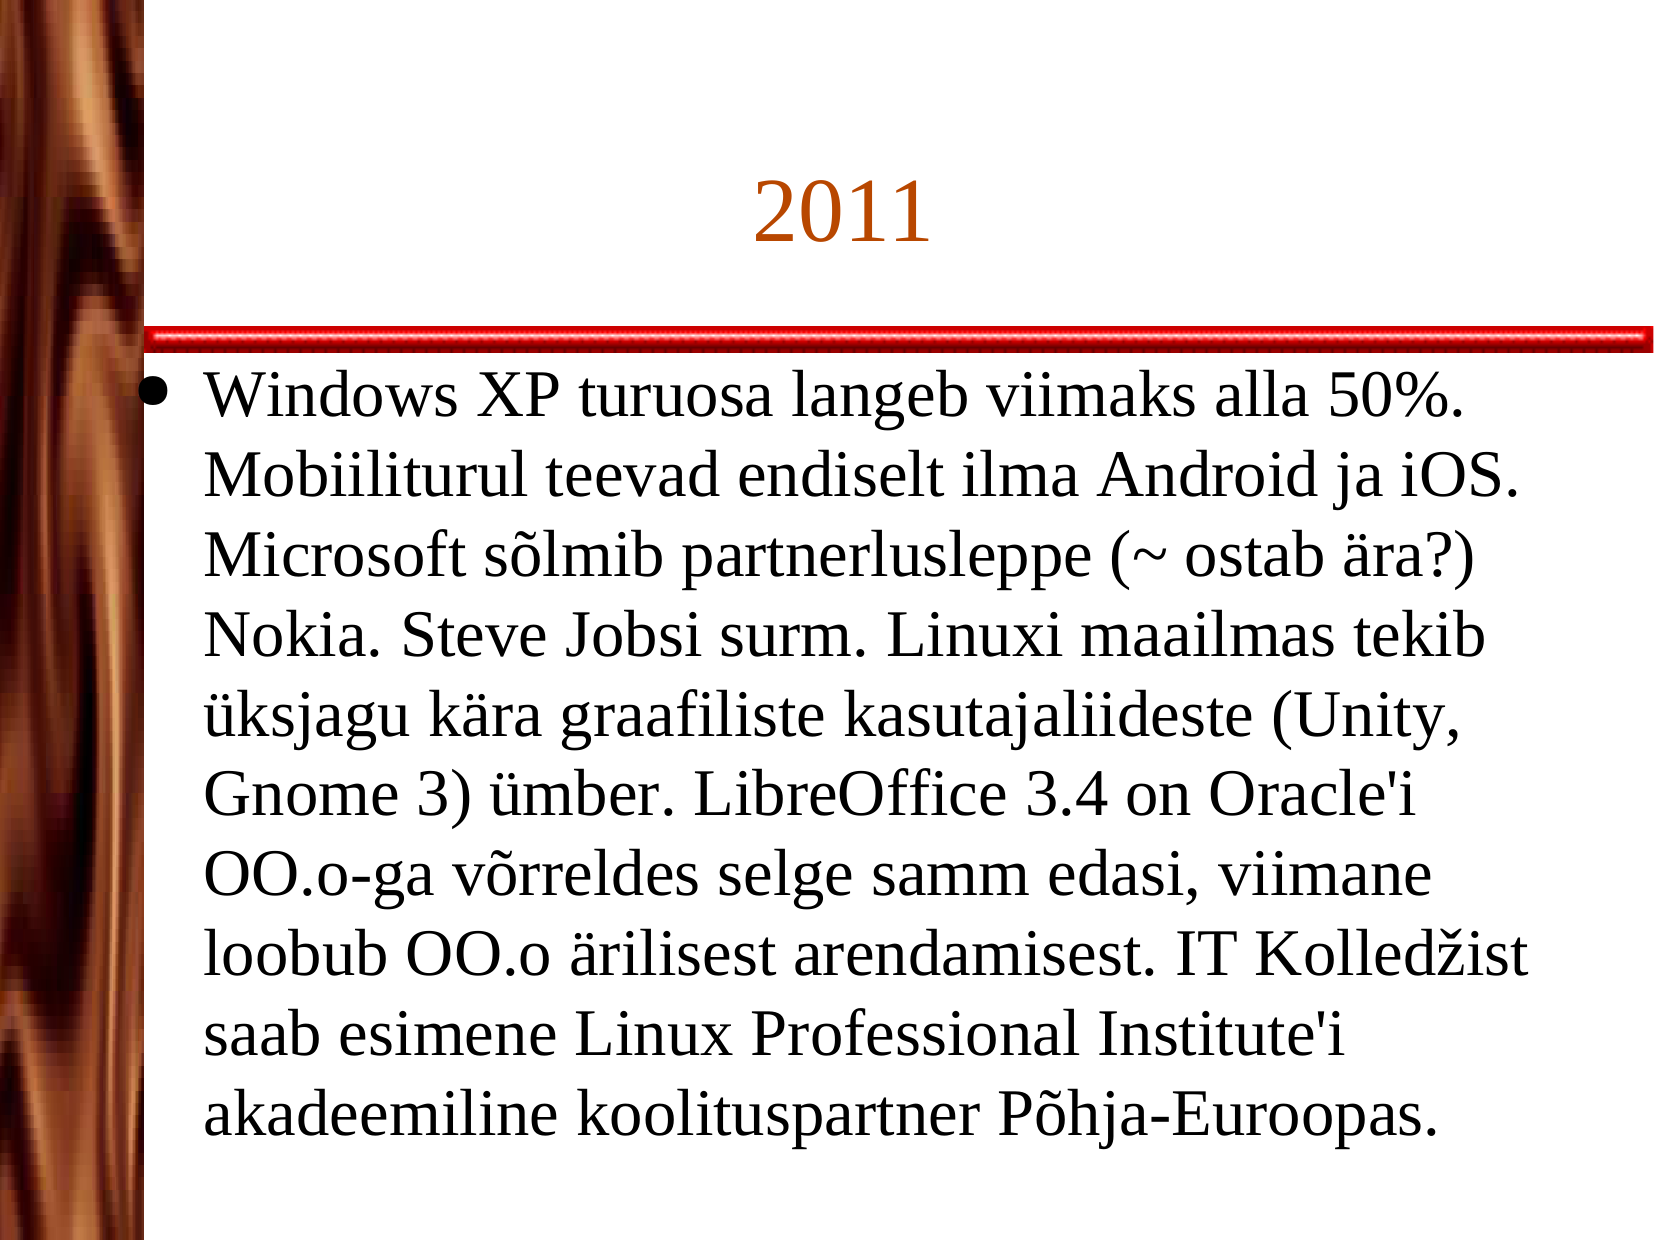

# 2011
Windows XP turuosa langeb viimaks alla 50%. Mobiiliturul teevad endiselt ilma Android ja iOS. Microsoft sõlmib partnerlusleppe (~ ostab ära?) Nokia. Steve Jobsi surm. Linuxi maailmas tekib üksjagu kära graafiliste kasutajaliideste (Unity, Gnome 3) ümber. LibreOffice 3.4 on Oracle'i OO.o-ga võrreldes selge samm edasi, viimane loobub OO.o ärilisest arendamisest. IT Kolledžist saab esimene Linux Professional Institute'i akadeemiline koolituspartner Põhja-Euroopas.